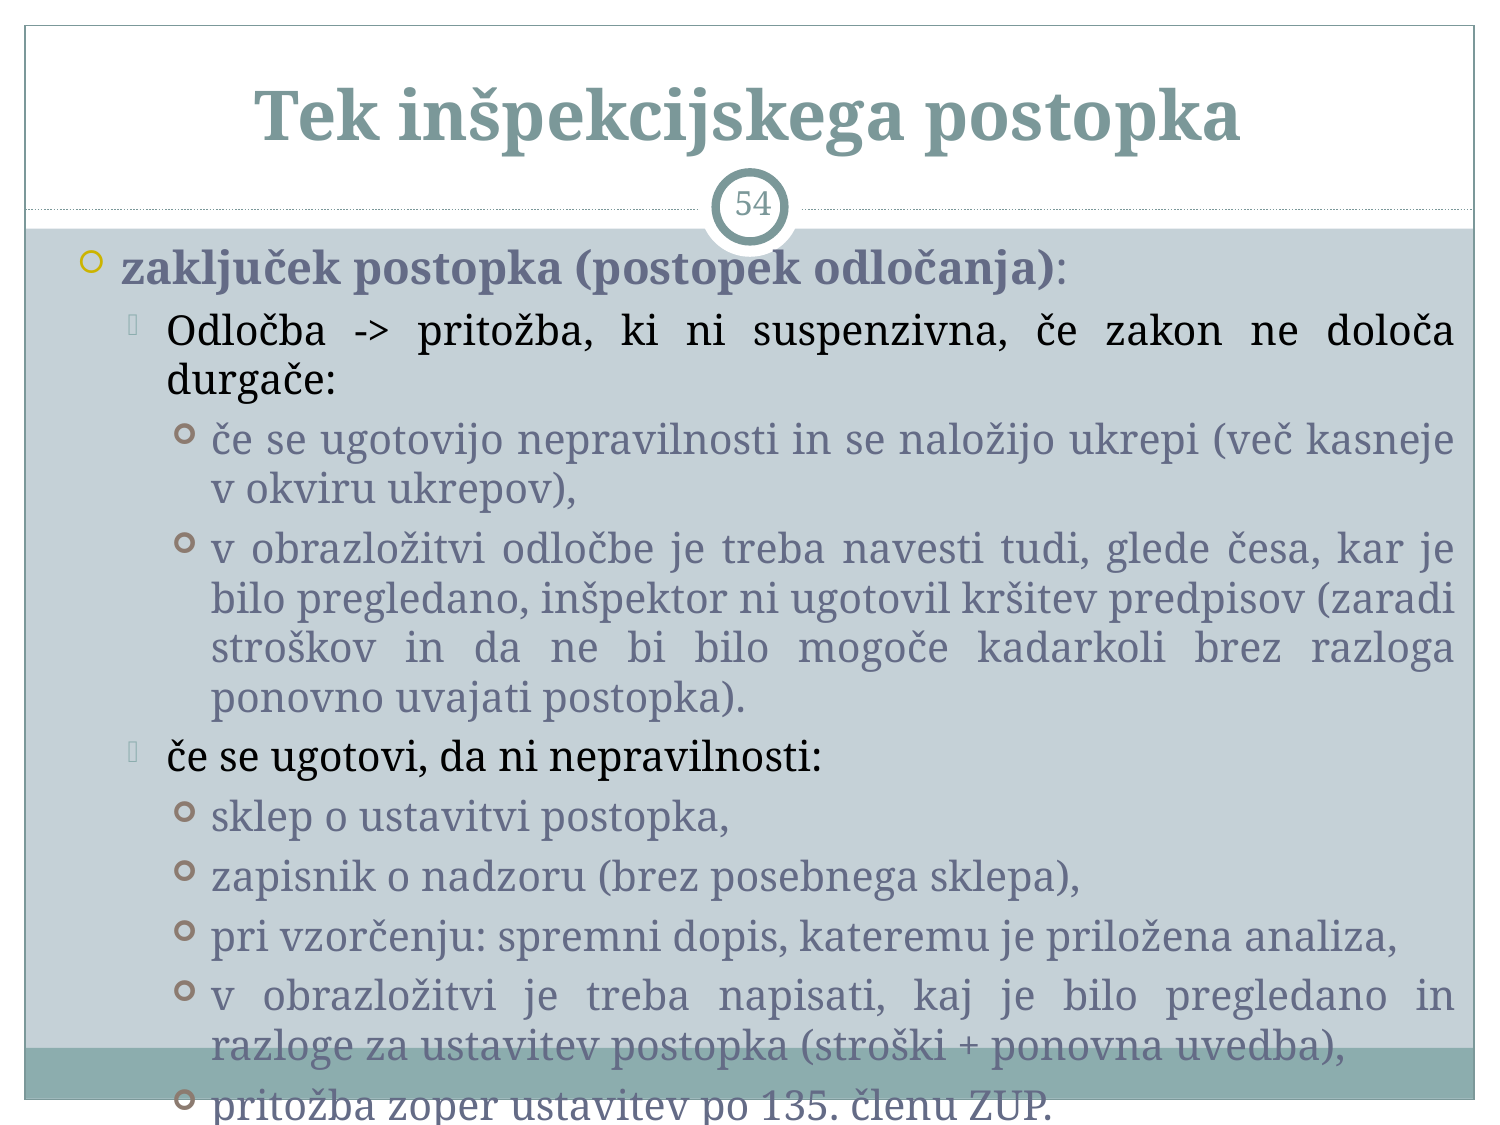

# Tek inšpekcijskega postopka
zaključek postopka (postopek odločanja):
Odločba -> pritožba, ki ni suspenzivna, če zakon ne določa durgače:
če se ugotovijo nepravilnosti in se naložijo ukrepi (več kasneje v okviru ukrepov),
v obrazložitvi odločbe je treba navesti tudi, glede česa, kar je bilo pregledano, inšpektor ni ugotovil kršitev predpisov (zaradi stroškov in da ne bi bilo mogoče kadarkoli brez razloga ponovno uvajati postopka).
če se ugotovi, da ni nepravilnosti:
sklep o ustavitvi postopka,
zapisnik o nadzoru (brez posebnega sklepa),
pri vzorčenju: spremni dopis, kateremu je priložena analiza,
v obrazložitvi je treba napisati, kaj je bilo pregledano in razloge za ustavitev postopka (stroški + ponovna uvedba),
pritožba zoper ustavitev po 135. členu ZUP.